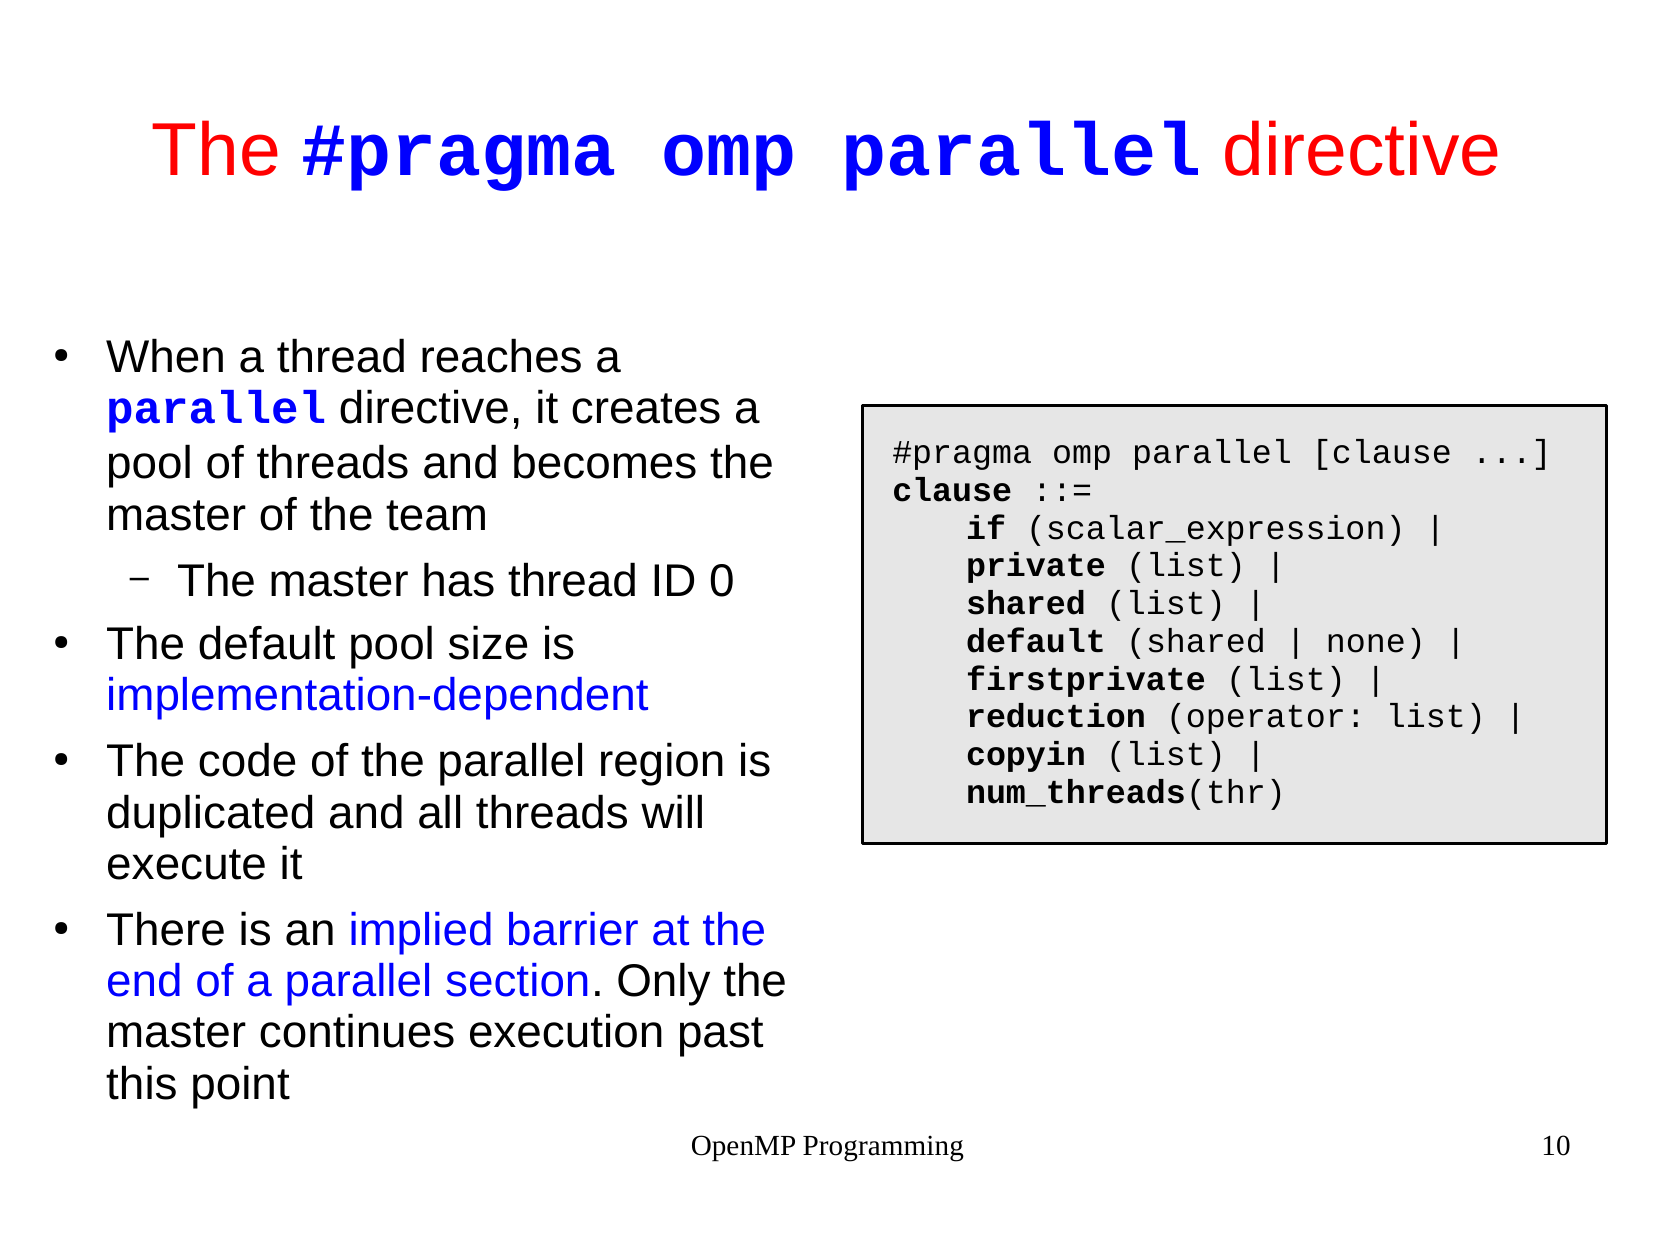

# The #pragma omp parallel directive
When a thread reaches a parallel directive, it creates a pool of threads and becomes the master of the team
The master has thread ID 0
The default pool size is implementation-dependent
The code of the parallel region is duplicated and all threads will execute it
There is an implied barrier at the end of a parallel section. Only the master continues execution past this point
#pragma omp parallel [clause ...]
clause ::=
	if (scalar_expression) |
	private (list) |
	shared (list) |
	default (shared | none) |
	firstprivate (list) |
	reduction (operator: list) |
	copyin (list) |
	num_threads(thr)
OpenMP Programming
10